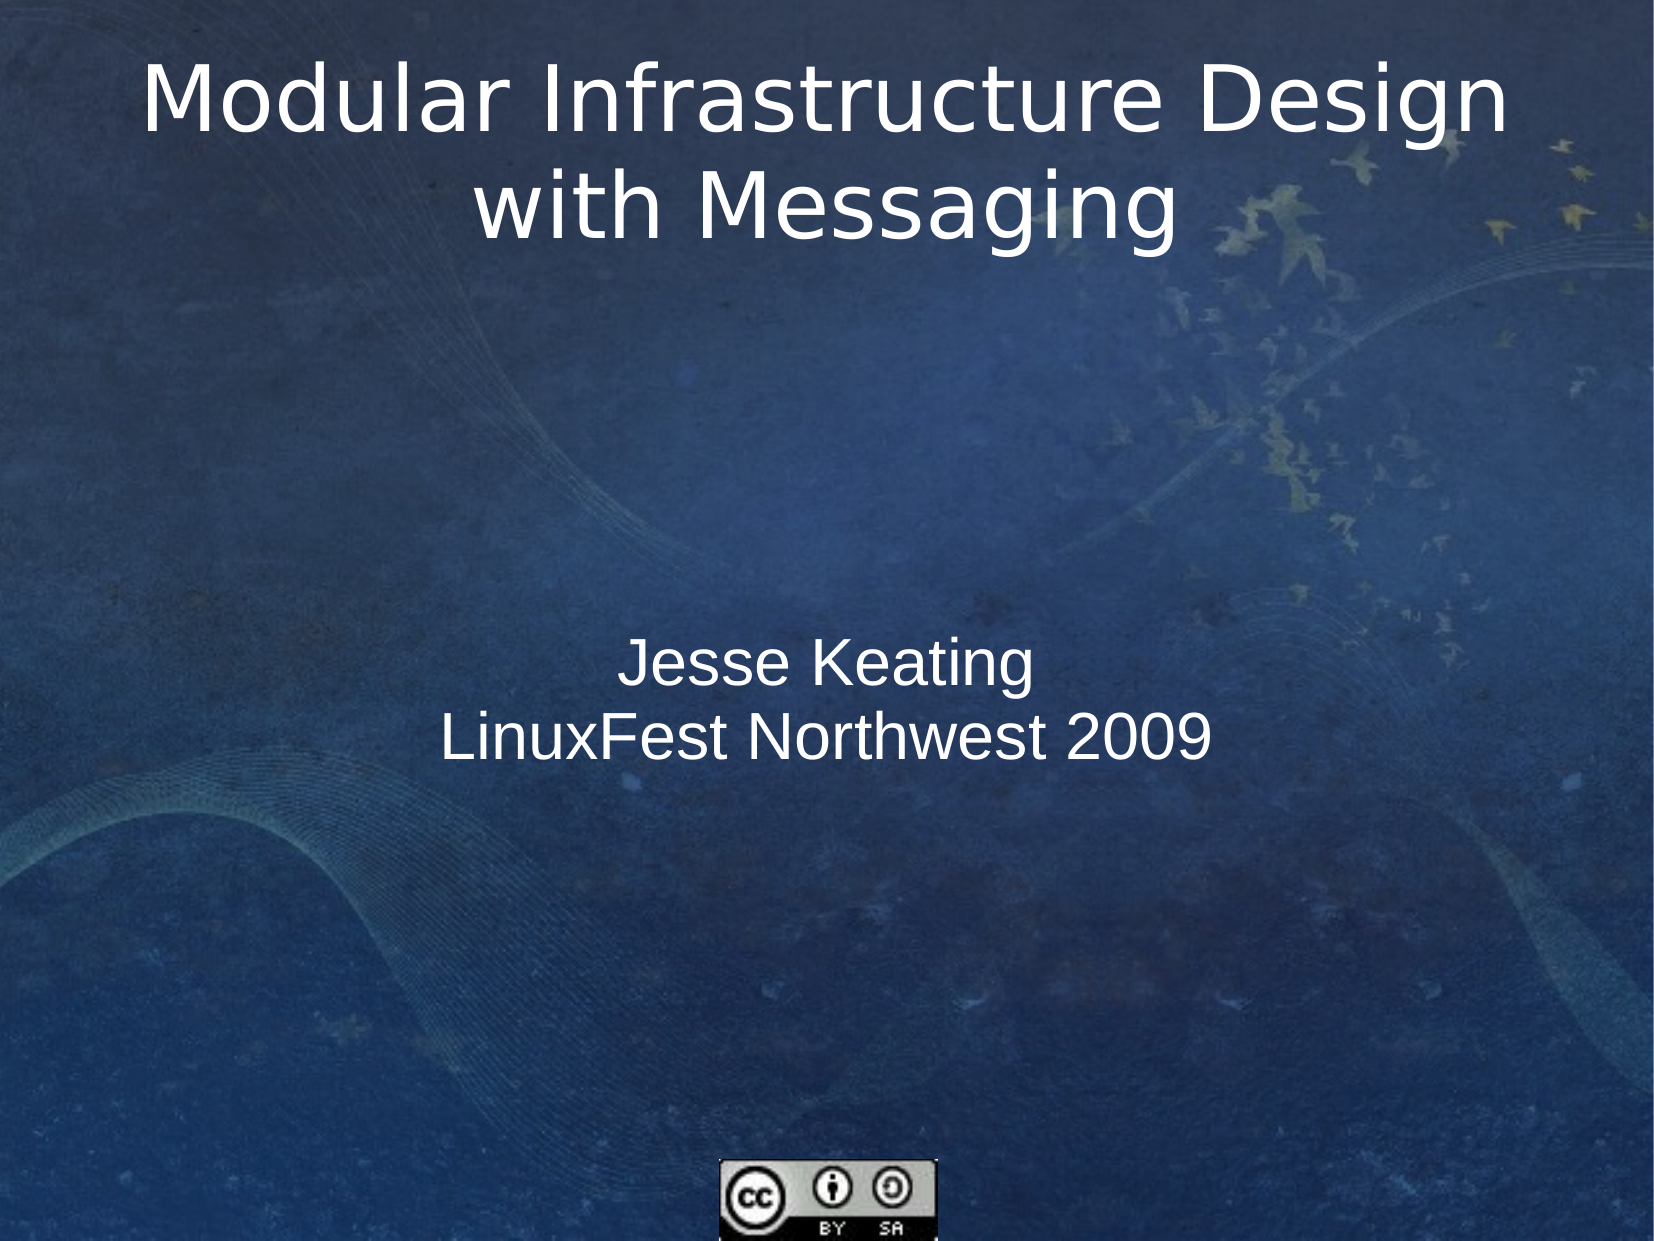

# Modular Infrastructure Design with Messaging
Jesse Keating
LinuxFest Northwest 2009